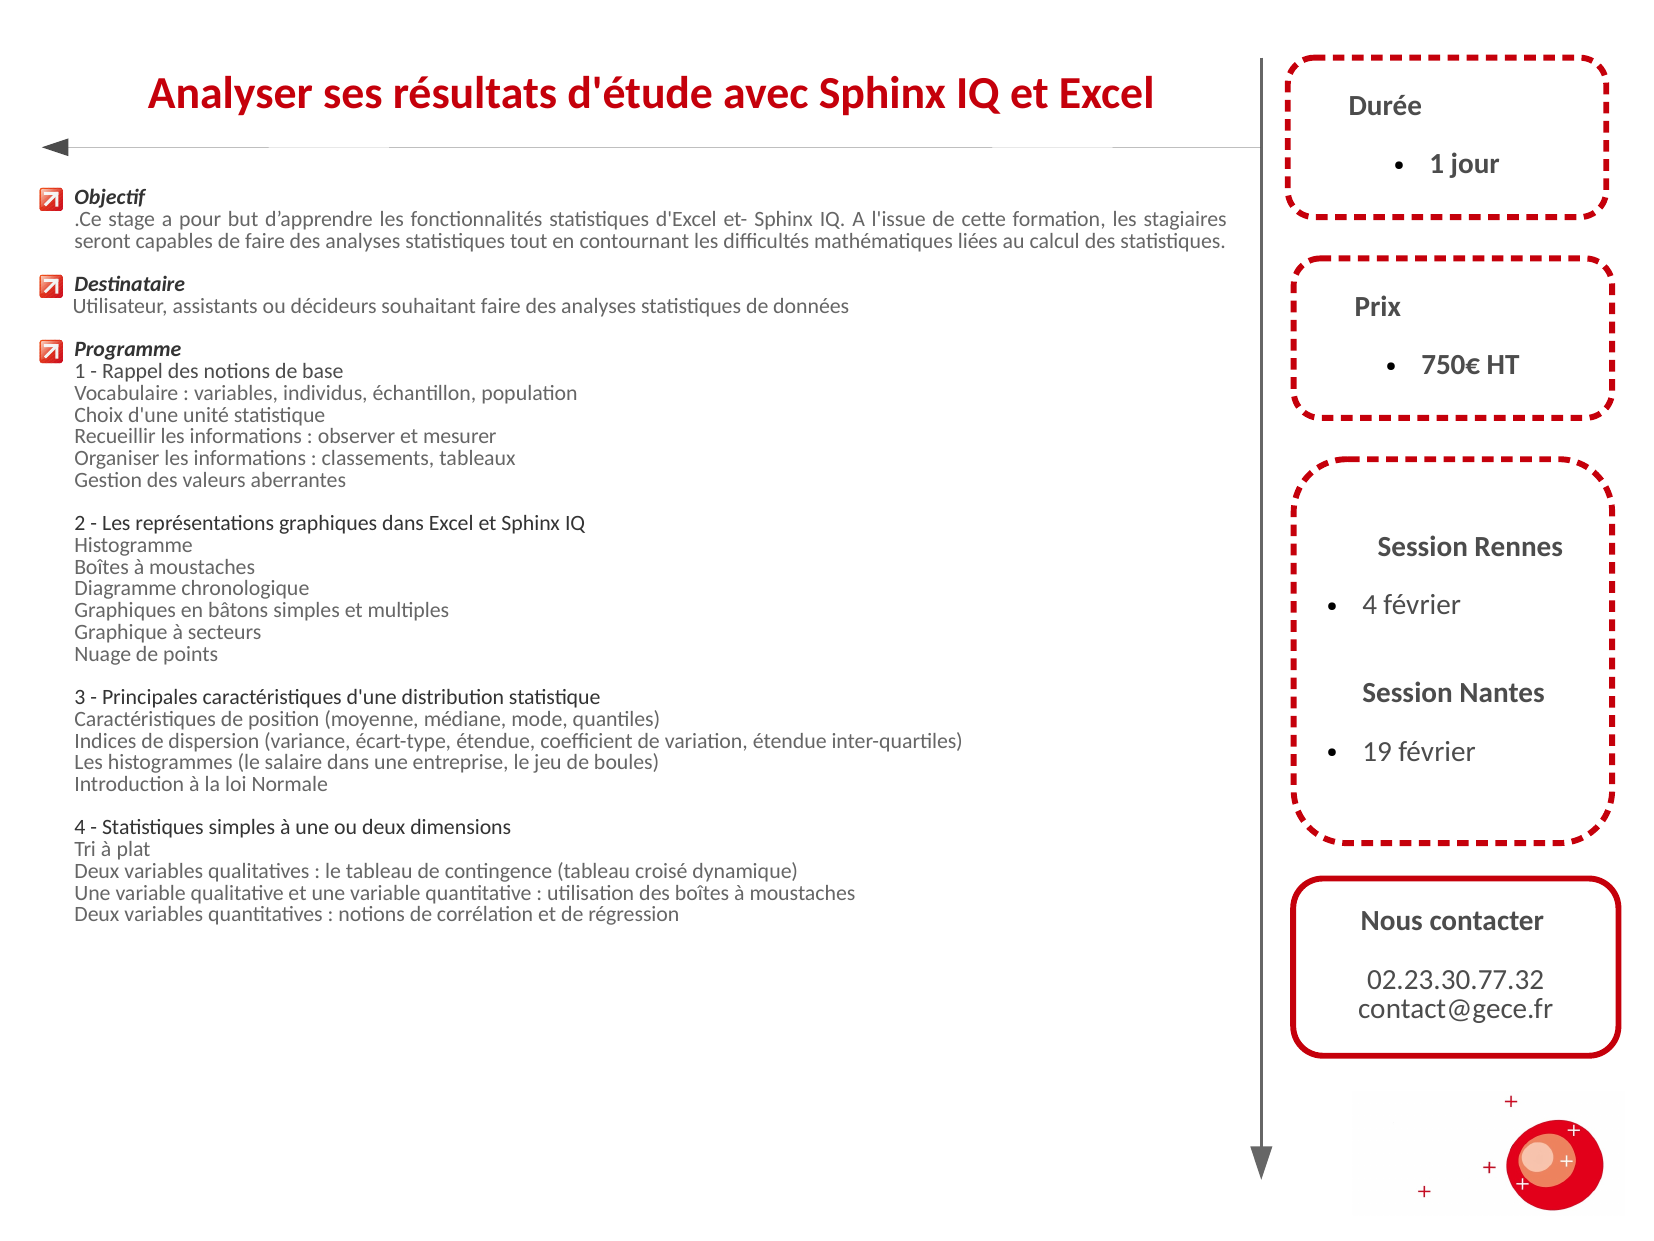

| Analyser ses résultats d'étude avec Sphinx IQ et Excel |
| --- |
Durée
1 jour
| Objectif  .Ce stage a pour but d’apprendre les fonctionnalités statistiques d'Excel et- Sphinx IQ. A l'issue de cette formation, les stagiaires seront capables de faire des analyses statistiques tout en contournant les difficultés mathématiques liées au calcul des statistiques. Destinataire Utilisateur, assistants ou décideurs souhaitant faire des analyses statistiques de données Programme  1 - Rappel des notions de base Vocabulaire : variables, individus, échantillon, population Choix d'une unité statistique Recueillir les informations : observer et mesurer Organiser les informations : classements, tableaux Gestion des valeurs aberrantes 2 - Les représentations graphiques dans Excel et Sphinx IQ Histogramme Boîtes à moustaches Diagramme chronologique Graphiques en bâtons simples et multiples Graphique à secteurs Nuage de points 3 - Principales caractéristiques d'une distribution statistique Caractéristiques de position (moyenne, médiane, mode, quantiles) Indices de dispersion (variance, écart-type, étendue, coefficient de variation, étendue inter-quartiles) Les histogrammes (le salaire dans une entreprise, le jeu de boules) Introduction à la loi Normale 4 - Statistiques simples à une ou deux dimensions Tri à plat Deux variables qualitatives : le tableau de contingence (tableau croisé dynamique) Une variable qualitative et une variable quantitative : utilisation des boîtes à moustaches Deux variables quantitatives : notions de corrélation et de régression |
| --- |
Prix
750€ HT
Session Rennes
4 février
Session Nantes
19 février
Nous contacter
02.23.30.77.32
contact@gece.fr